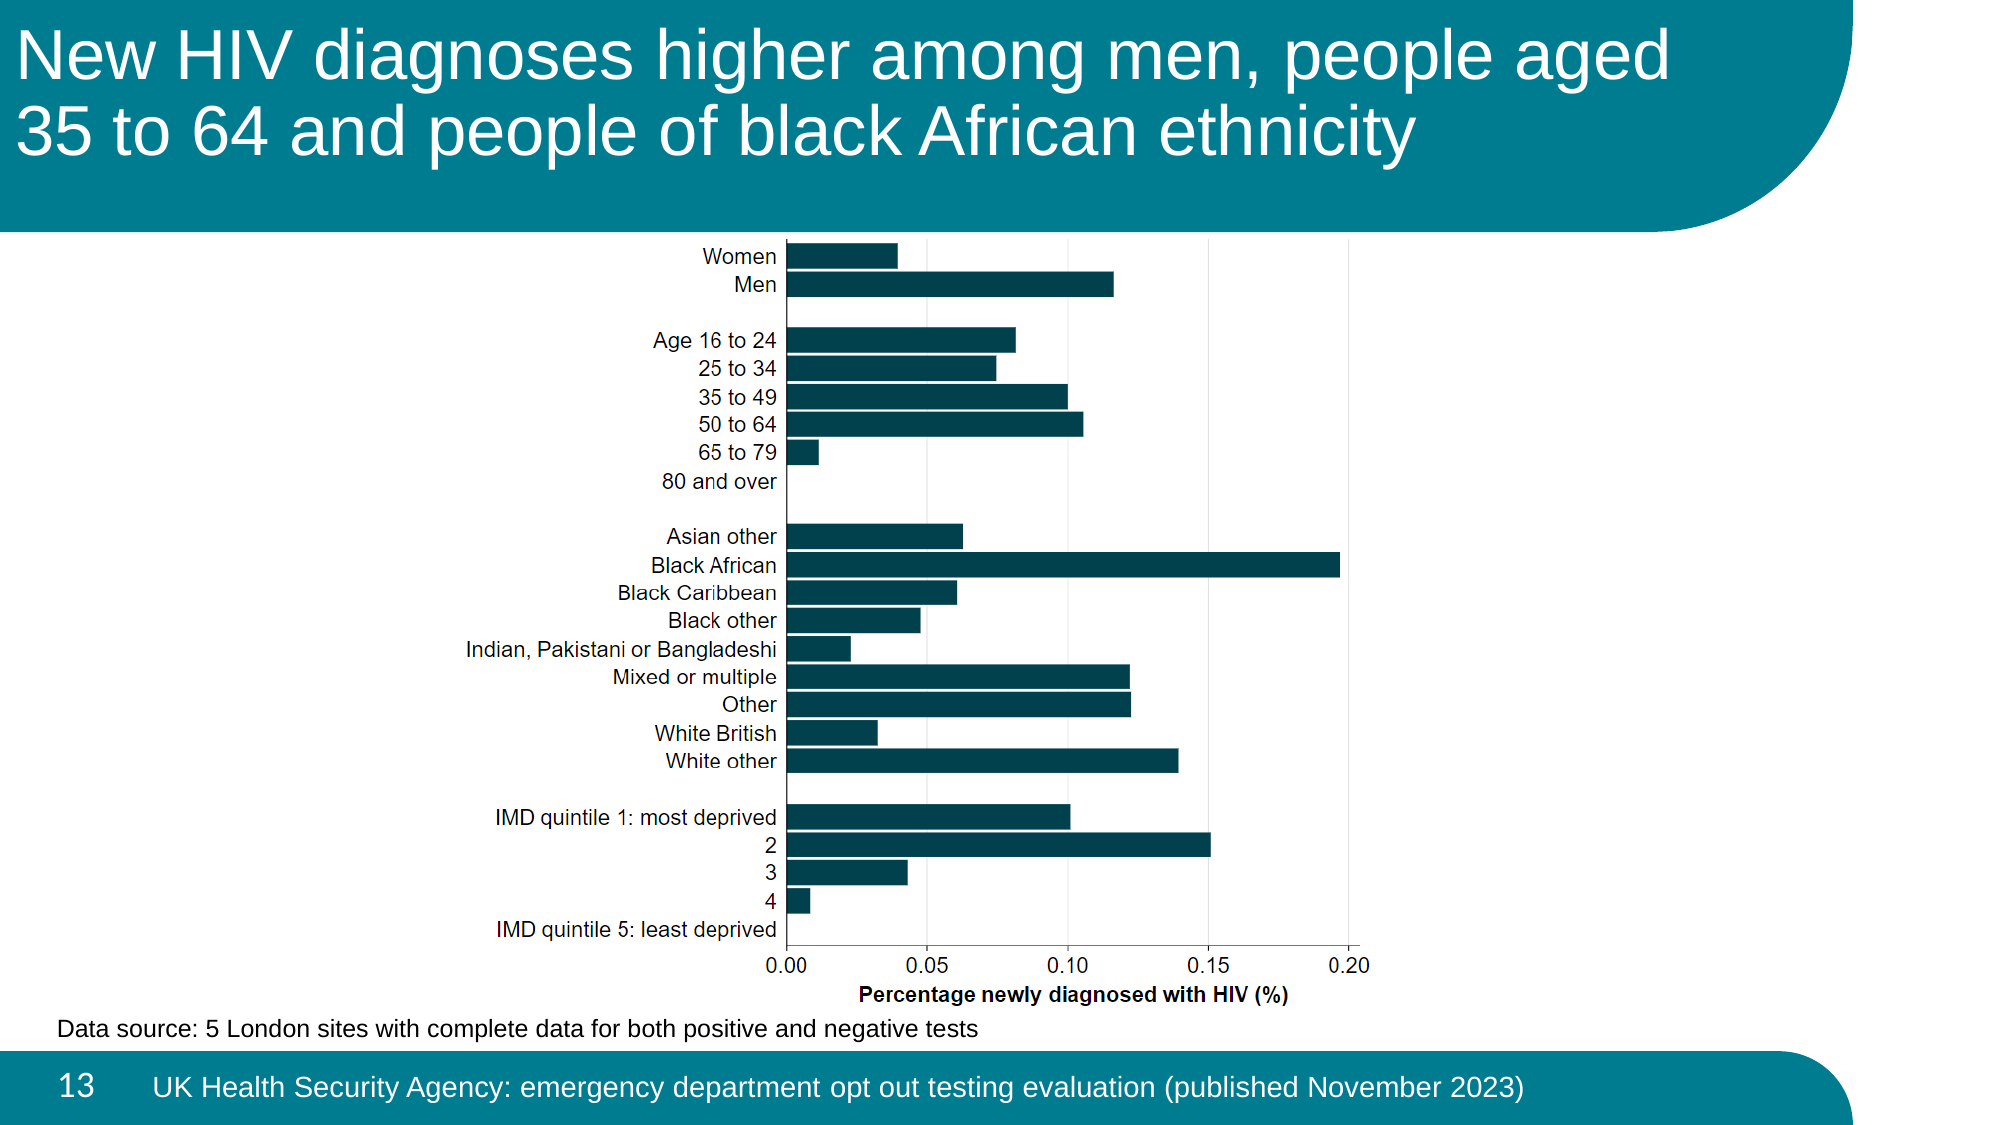

# New HIV diagnoses higher among men, people aged 35 to 64 and people of black African ethnicity
Data source: 5 London sites with complete data for both positive and negative tests
12
UK Health Security Agency: emergency department opt out testing evaluation (published November 2023)